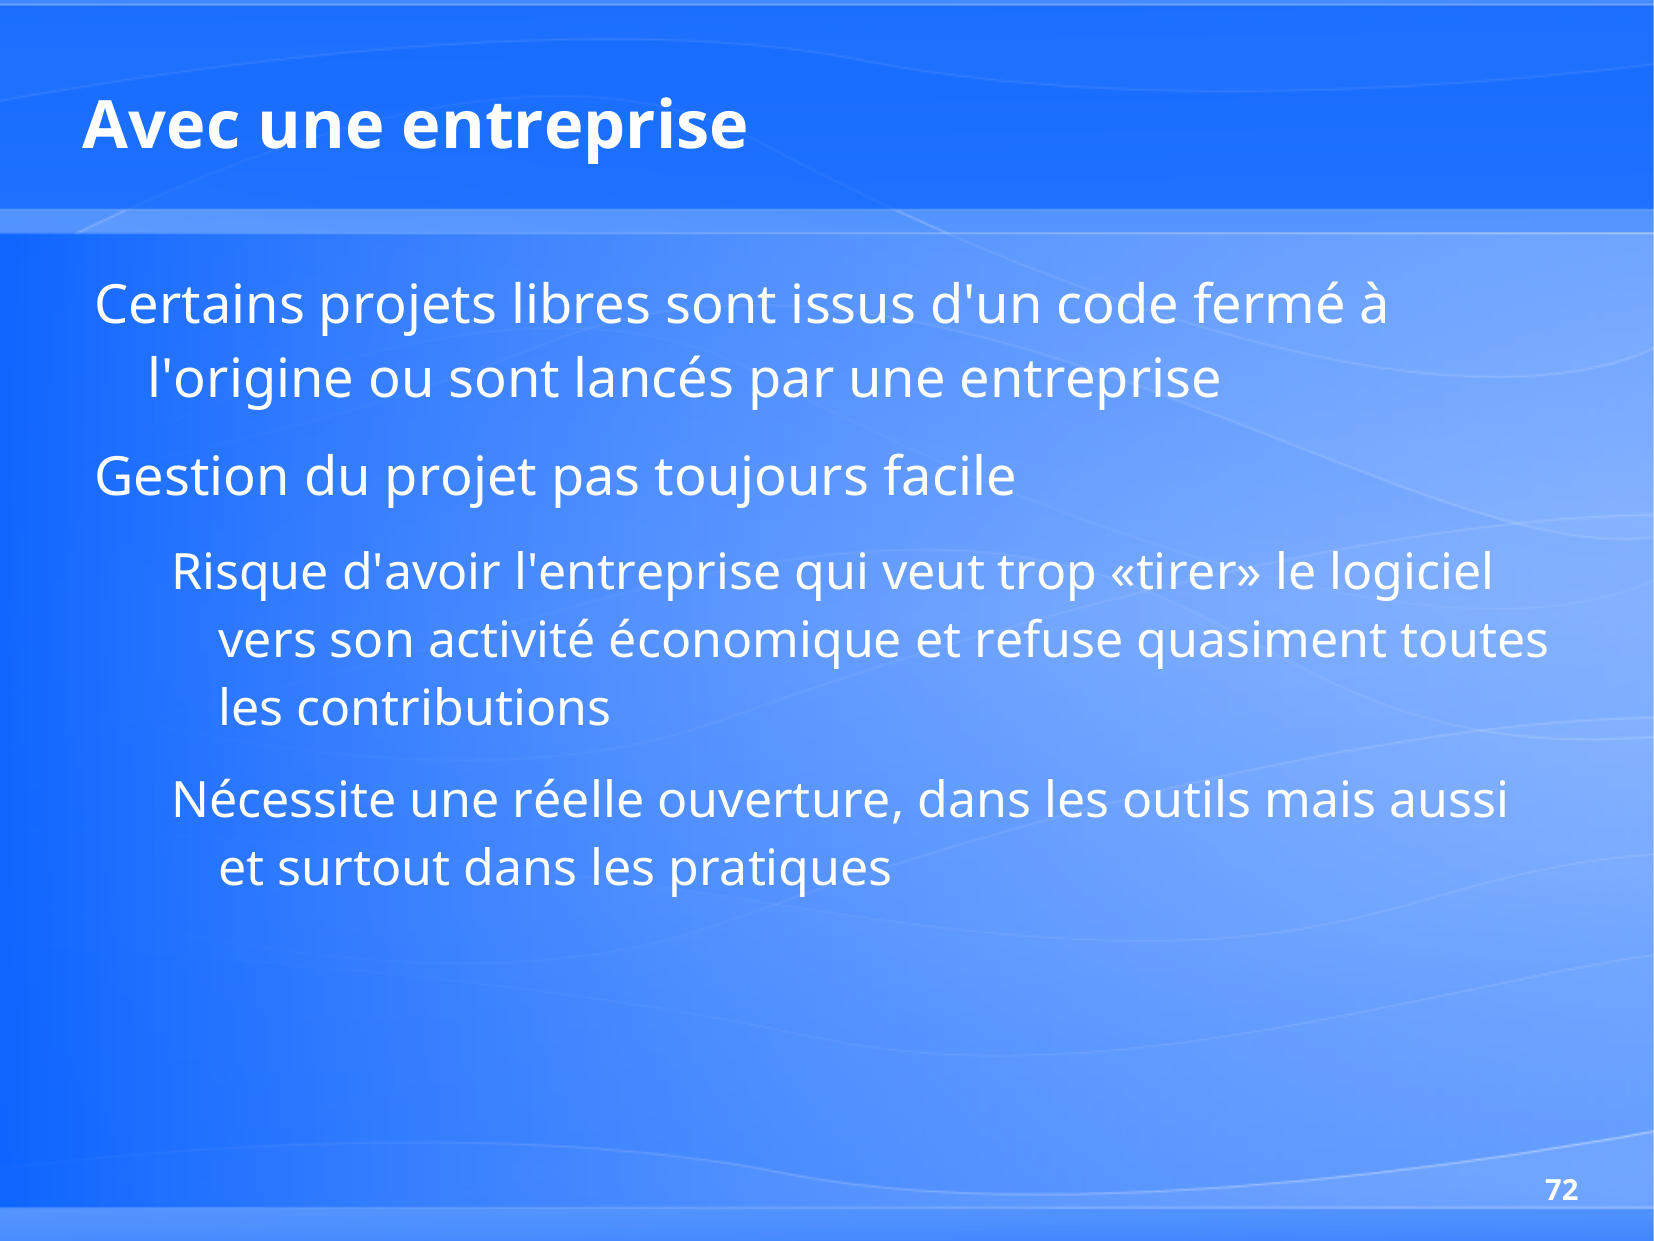

# Avec une entreprise
Certains projets libres sont issus d'un code fermé à l'origine ou sont lancés par une entreprise
Gestion du projet pas toujours facile
Risque d'avoir l'entreprise qui veut trop «tirer» le logiciel vers son activité économique et refuse quasiment toutes les contributions
Nécessite une réelle ouverture, dans les outils mais aussi et surtout dans les pratiques
72